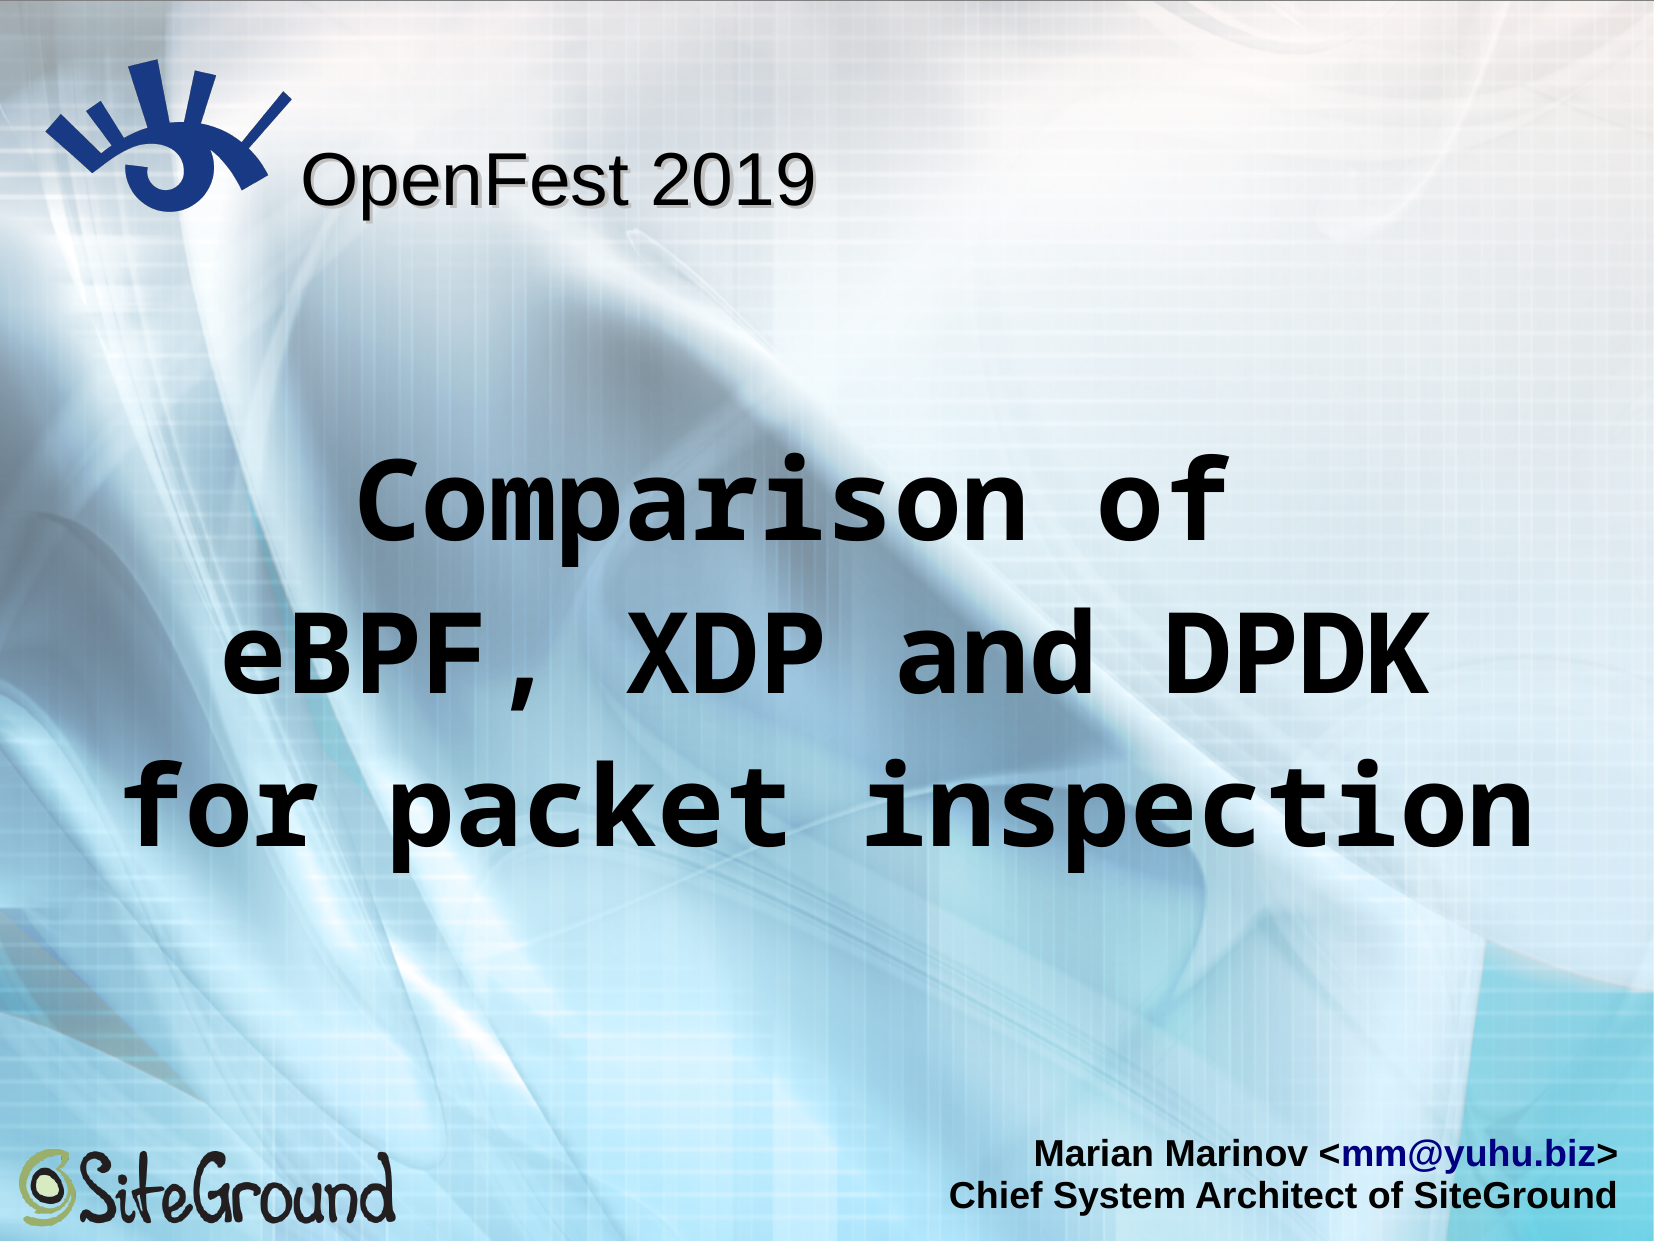

#
OpenFest 2019
Comparison of
eBPF, XDP and DPDK
for packet inspection
Marian Marinov <mm@yuhu.biz>
Chief System Architect of SiteGround